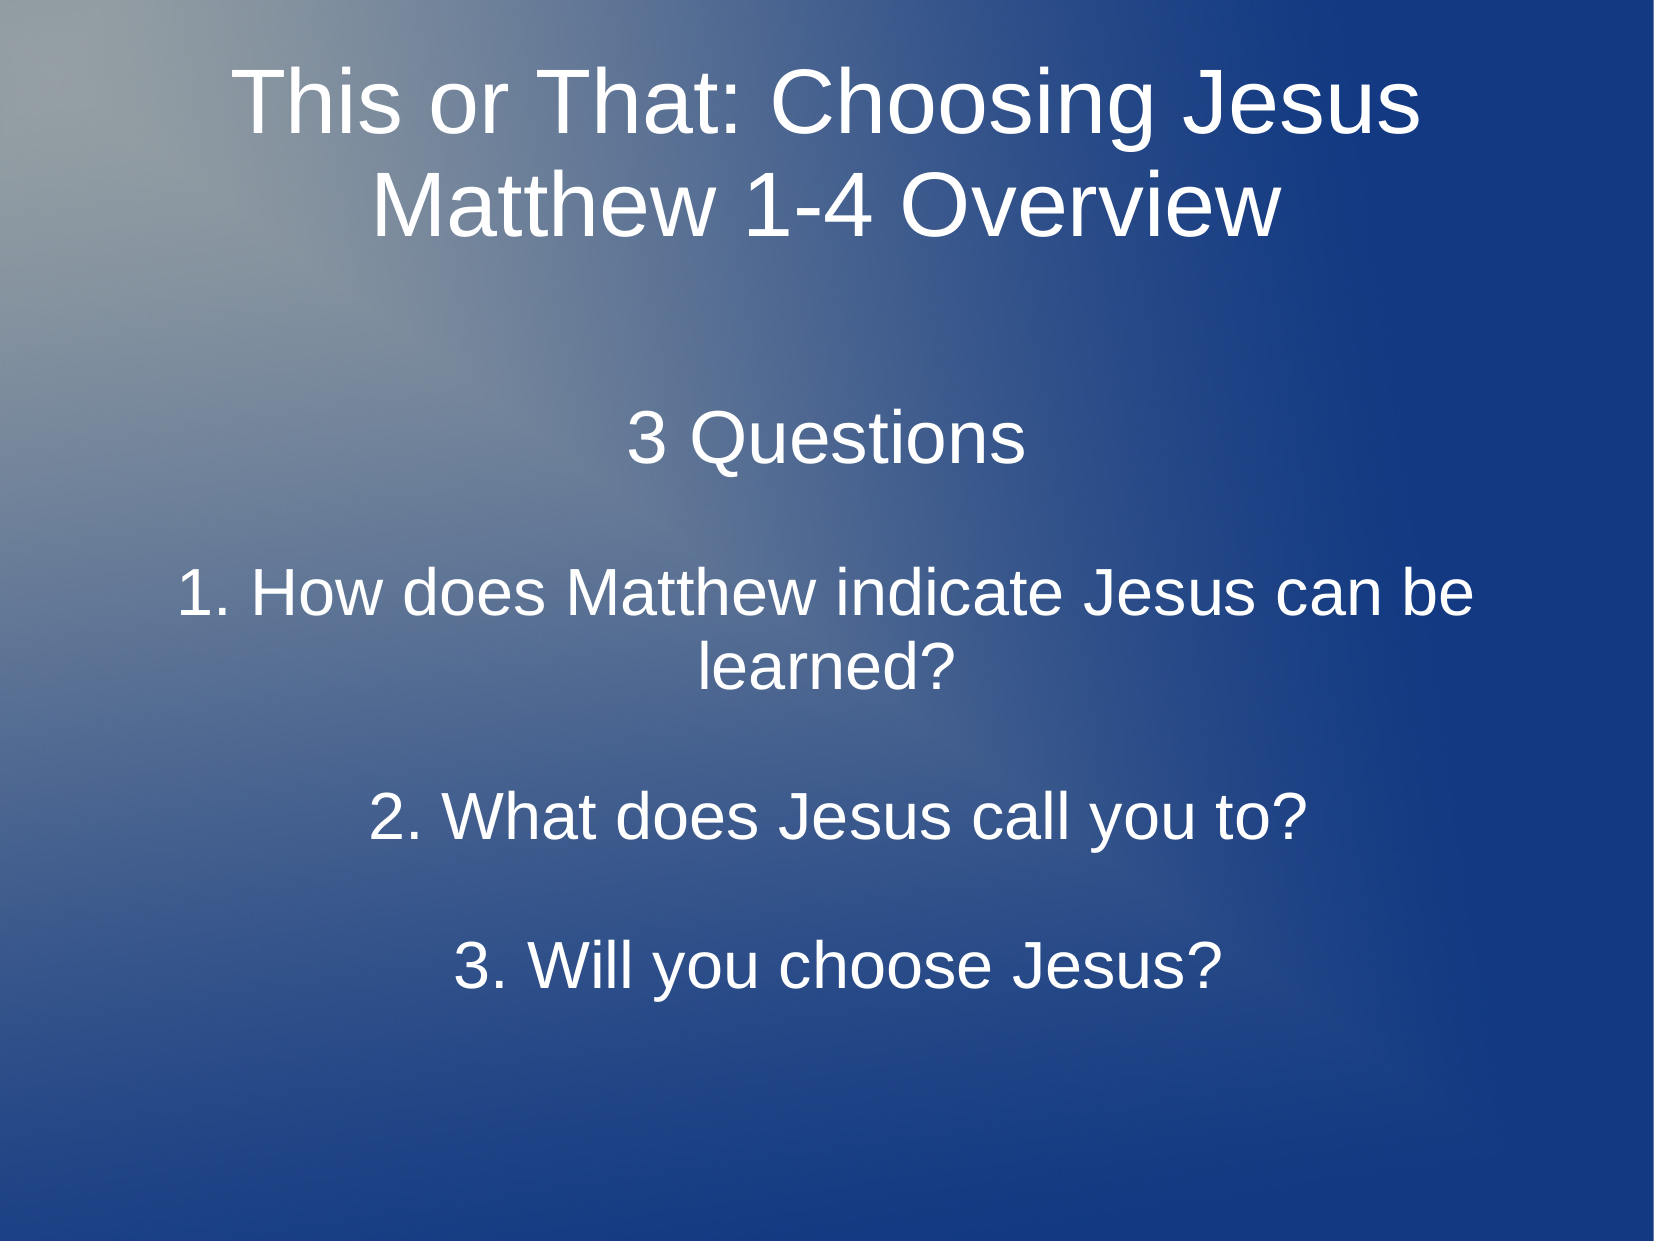

# This or That: Choosing Jesus Matthew 1-4 Overview
3 Questions
1. How does Matthew indicate Jesus can be learned?
2. What does Jesus call you to?
3. Will you choose Jesus?